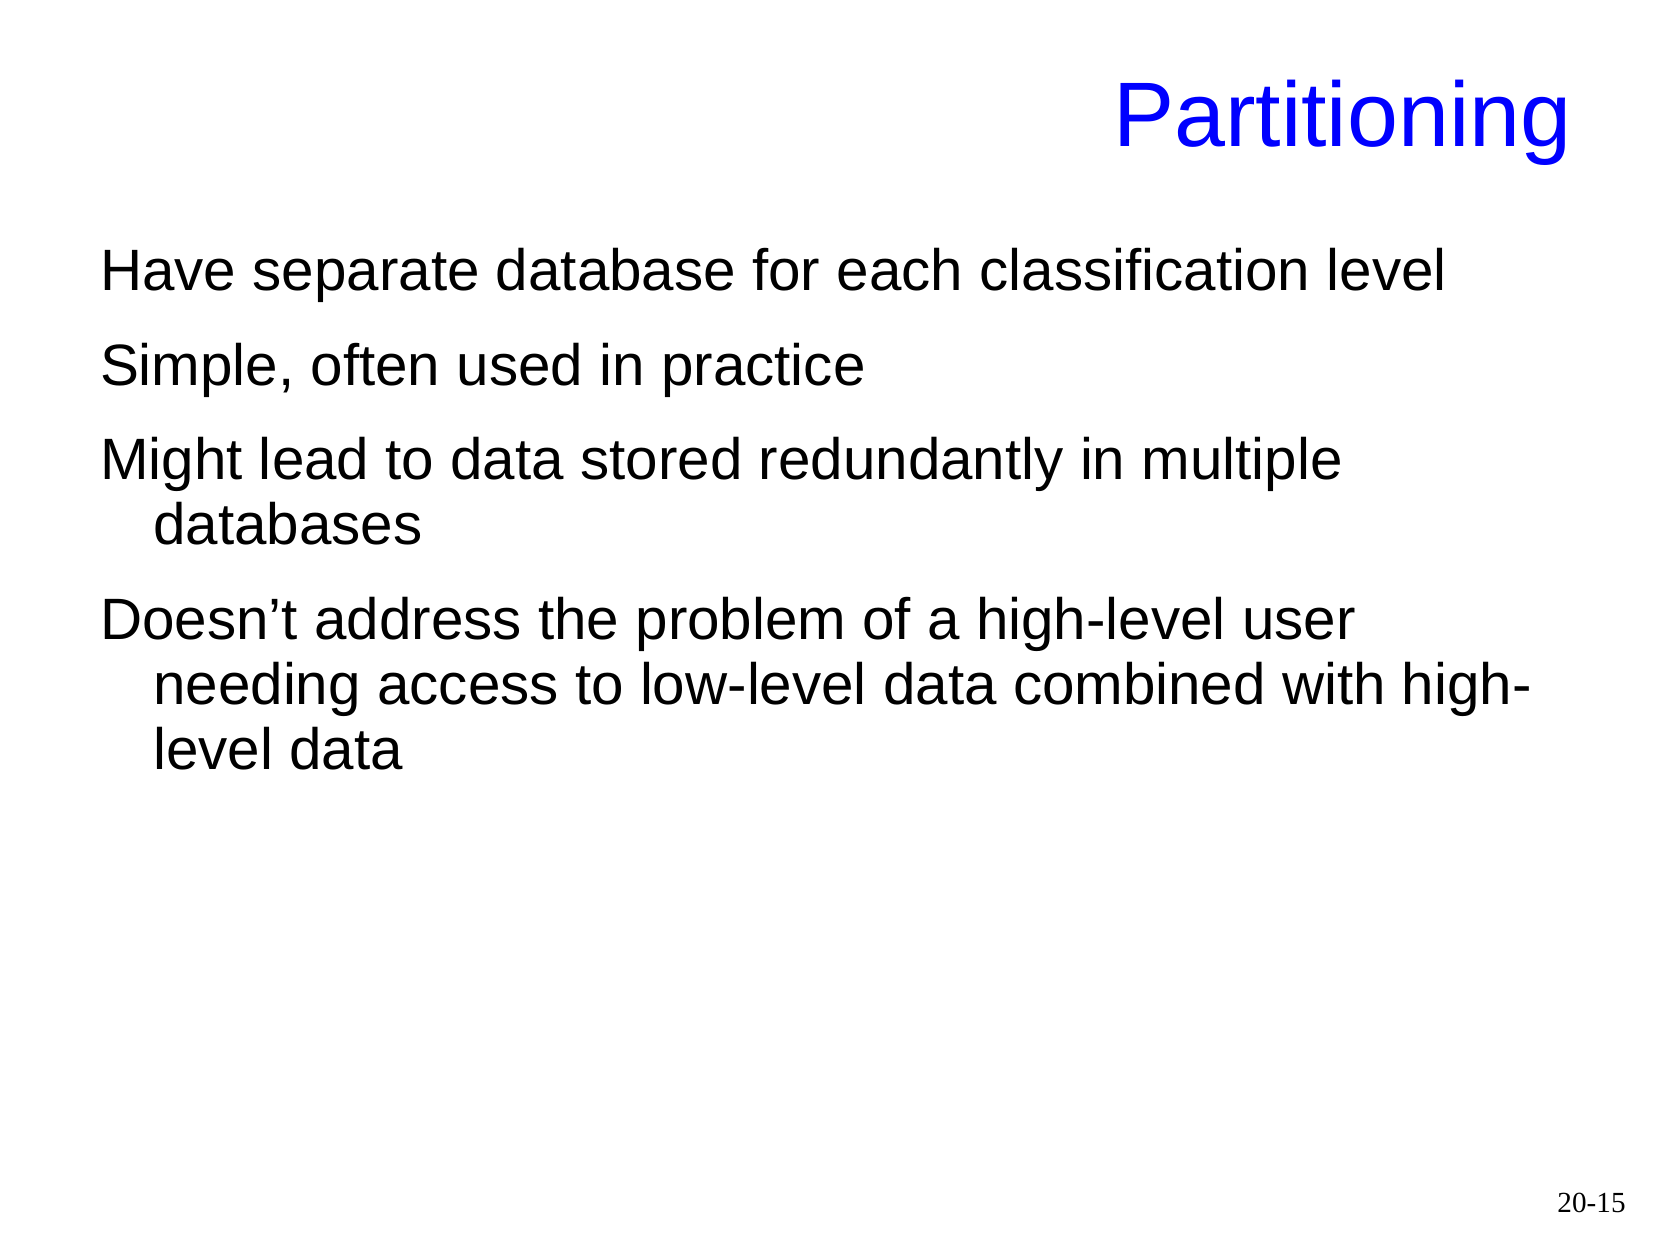

# Partitioning
Have separate database for each classification level
Simple, often used in practice
Might lead to data stored redundantly in multiple databases
Doesn’t address the problem of a high-level user needing access to low-level data combined with high-level data